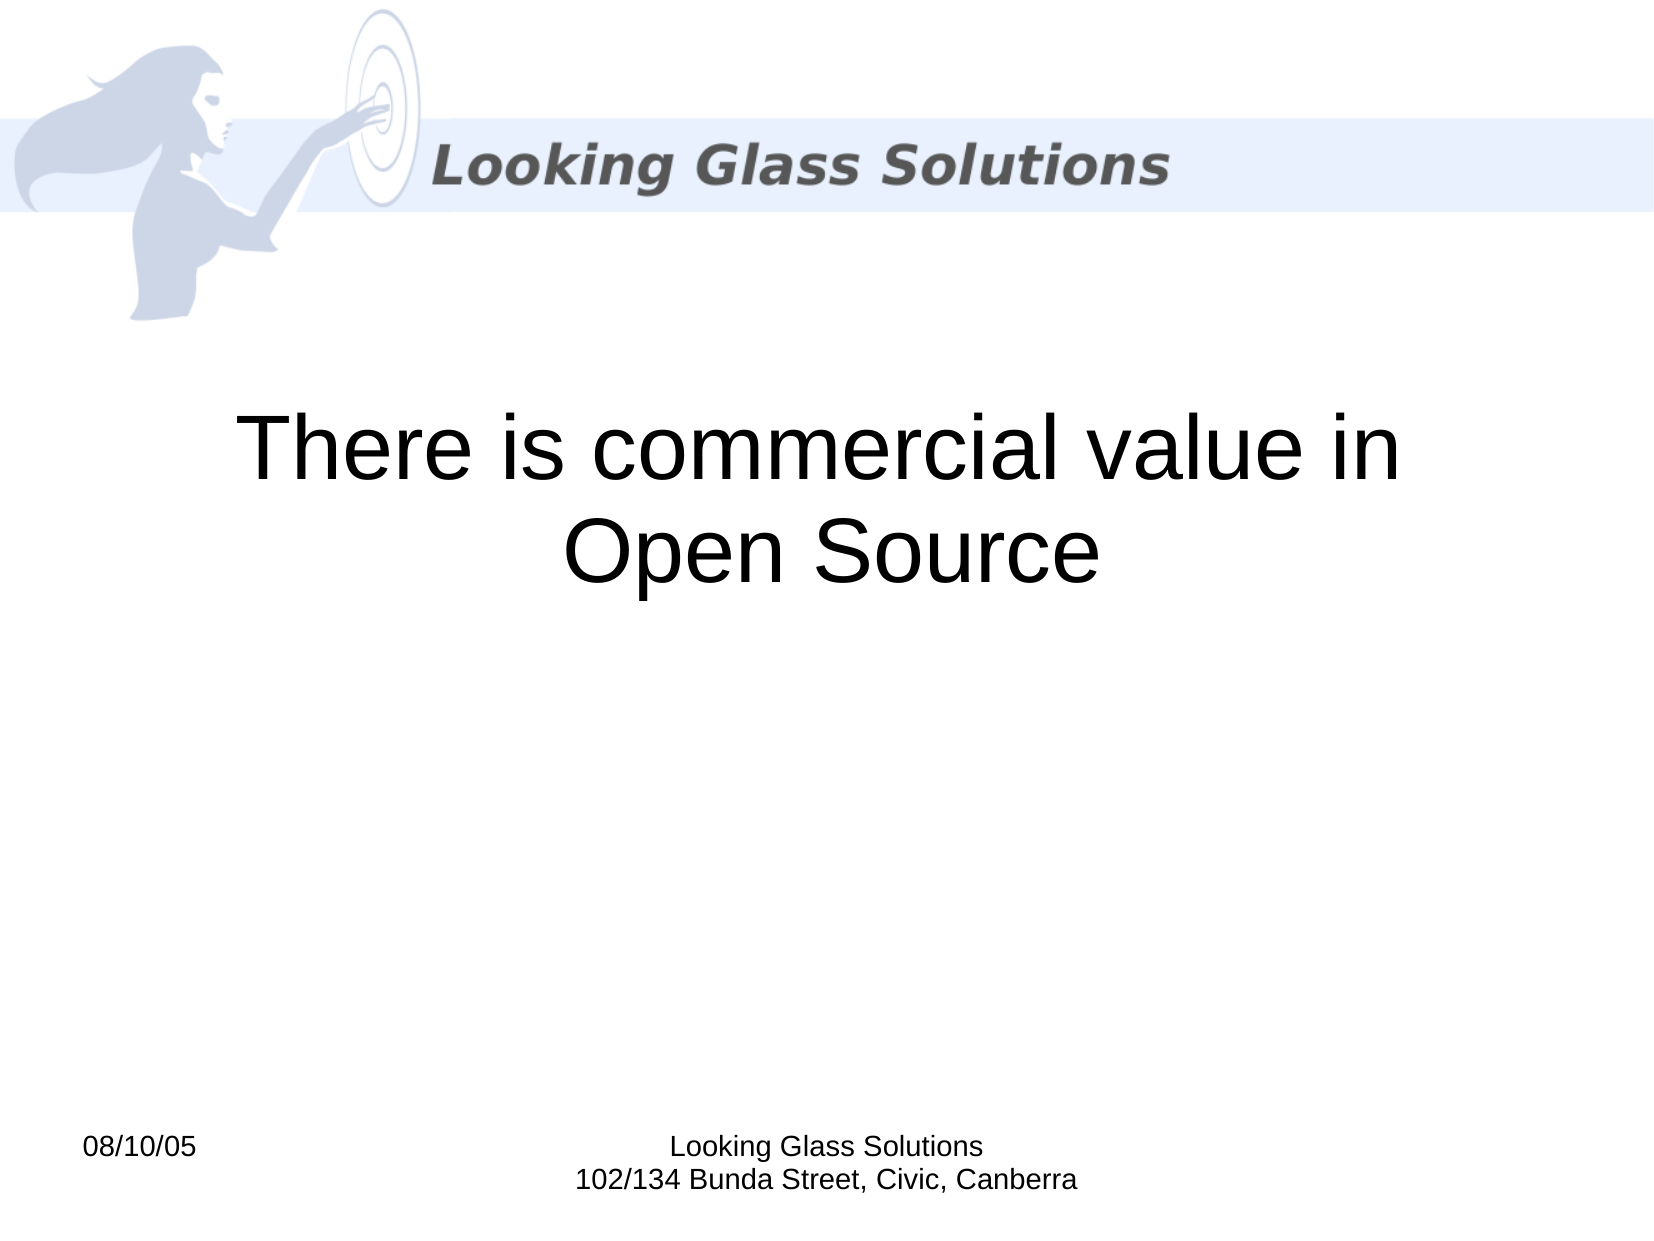

# There is commercial value in Open Source